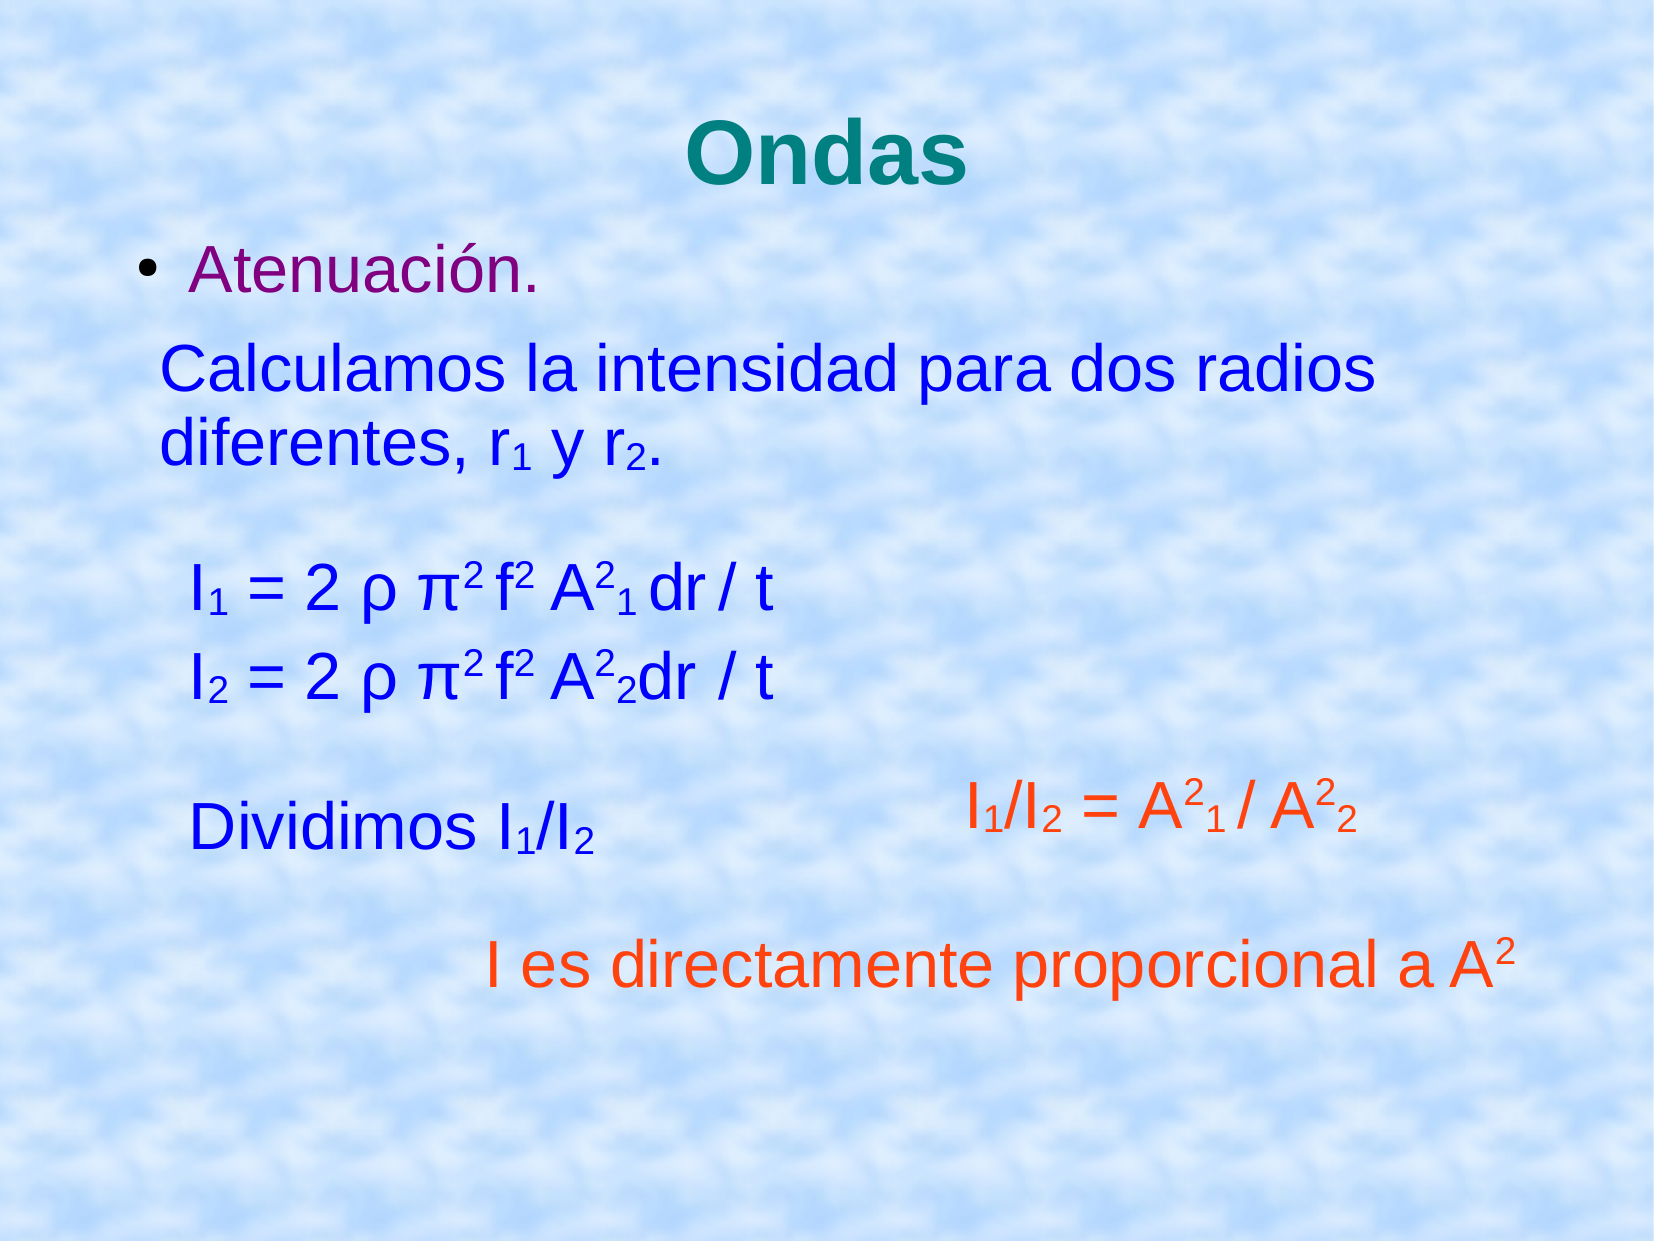

# Ondas
Atenuación.
Calculamos la intensidad para dos radios diferentes, r1 y r2.
I1 = 2 ρ π2 f2 A21 dr / t
I2 = 2 ρ π2 f2 A22dr / t
I1/I2 = A21 / A22
Dividimos I1/I2
I es directamente proporcional a A2